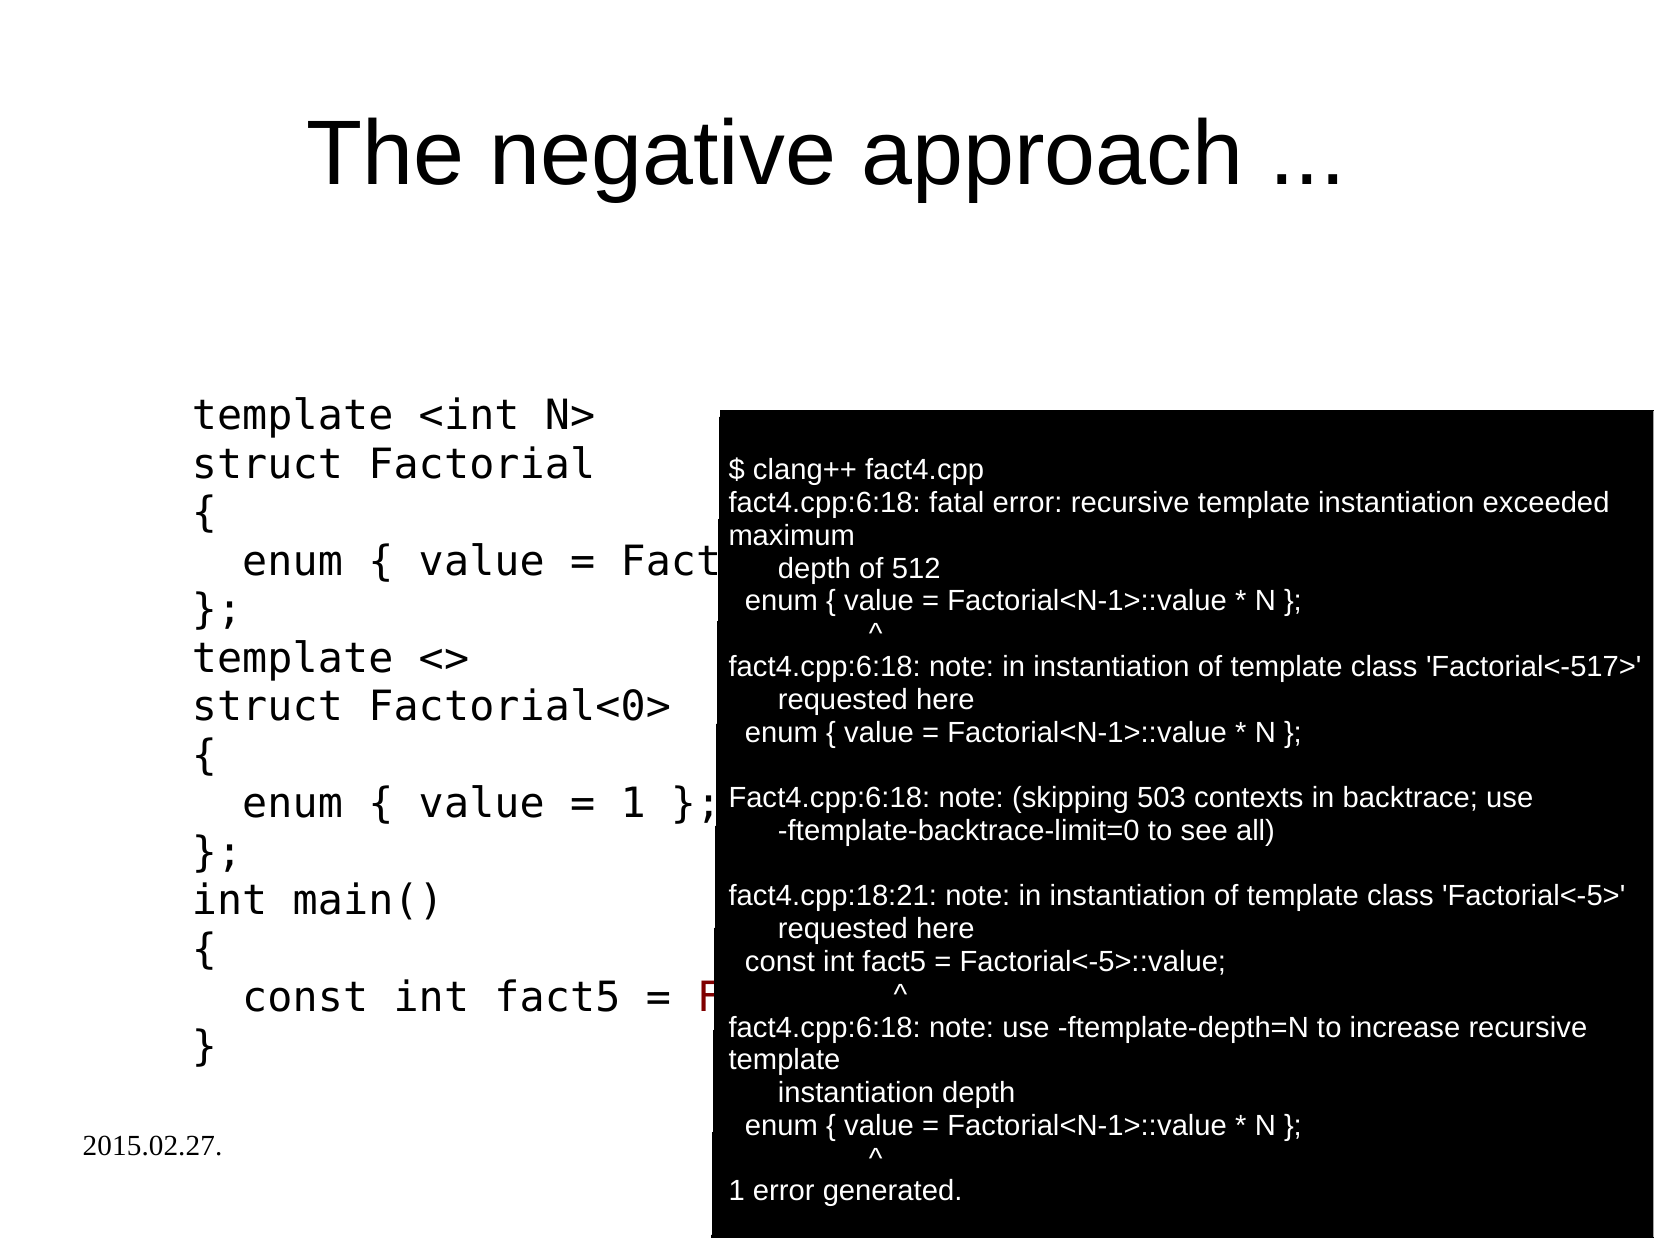

# The negative approach ...
template <int N>
struct Factorial
{
 enum { value = Factorial<N-1>::value * N };
};
template <>
struct Factorial<0>
{
 enum { value = 1 };
};
int main()
{
 const int fact5 = Factorial<-5>::value;
}
$ clang++ fact4.cpp
fact4.cpp:6:18: fatal error: recursive template instantiation exceeded maximum
 depth of 512
 enum { value = Factorial<N-1>::value * N };
 ^
fact4.cpp:6:18: note: in instantiation of template class 'Factorial<-517>'
 requested here
 enum { value = Factorial<N-1>::value * N };
Fact4.cpp:6:18: note: (skipping 503 contexts in backtrace; use
 -ftemplate-backtrace-limit=0 to see all)
fact4.cpp:18:21: note: in instantiation of template class 'Factorial<-5>'
 requested here
 const int fact5 = Factorial<-5>::value;
 ^
fact4.cpp:6:18: note: use -ftemplate-depth=N to increase recursive template
 instantiation depth
 enum { value = Factorial<N-1>::value * N };
 ^
1 error generated.
2015.02.27.
C++ Russia 2015
29